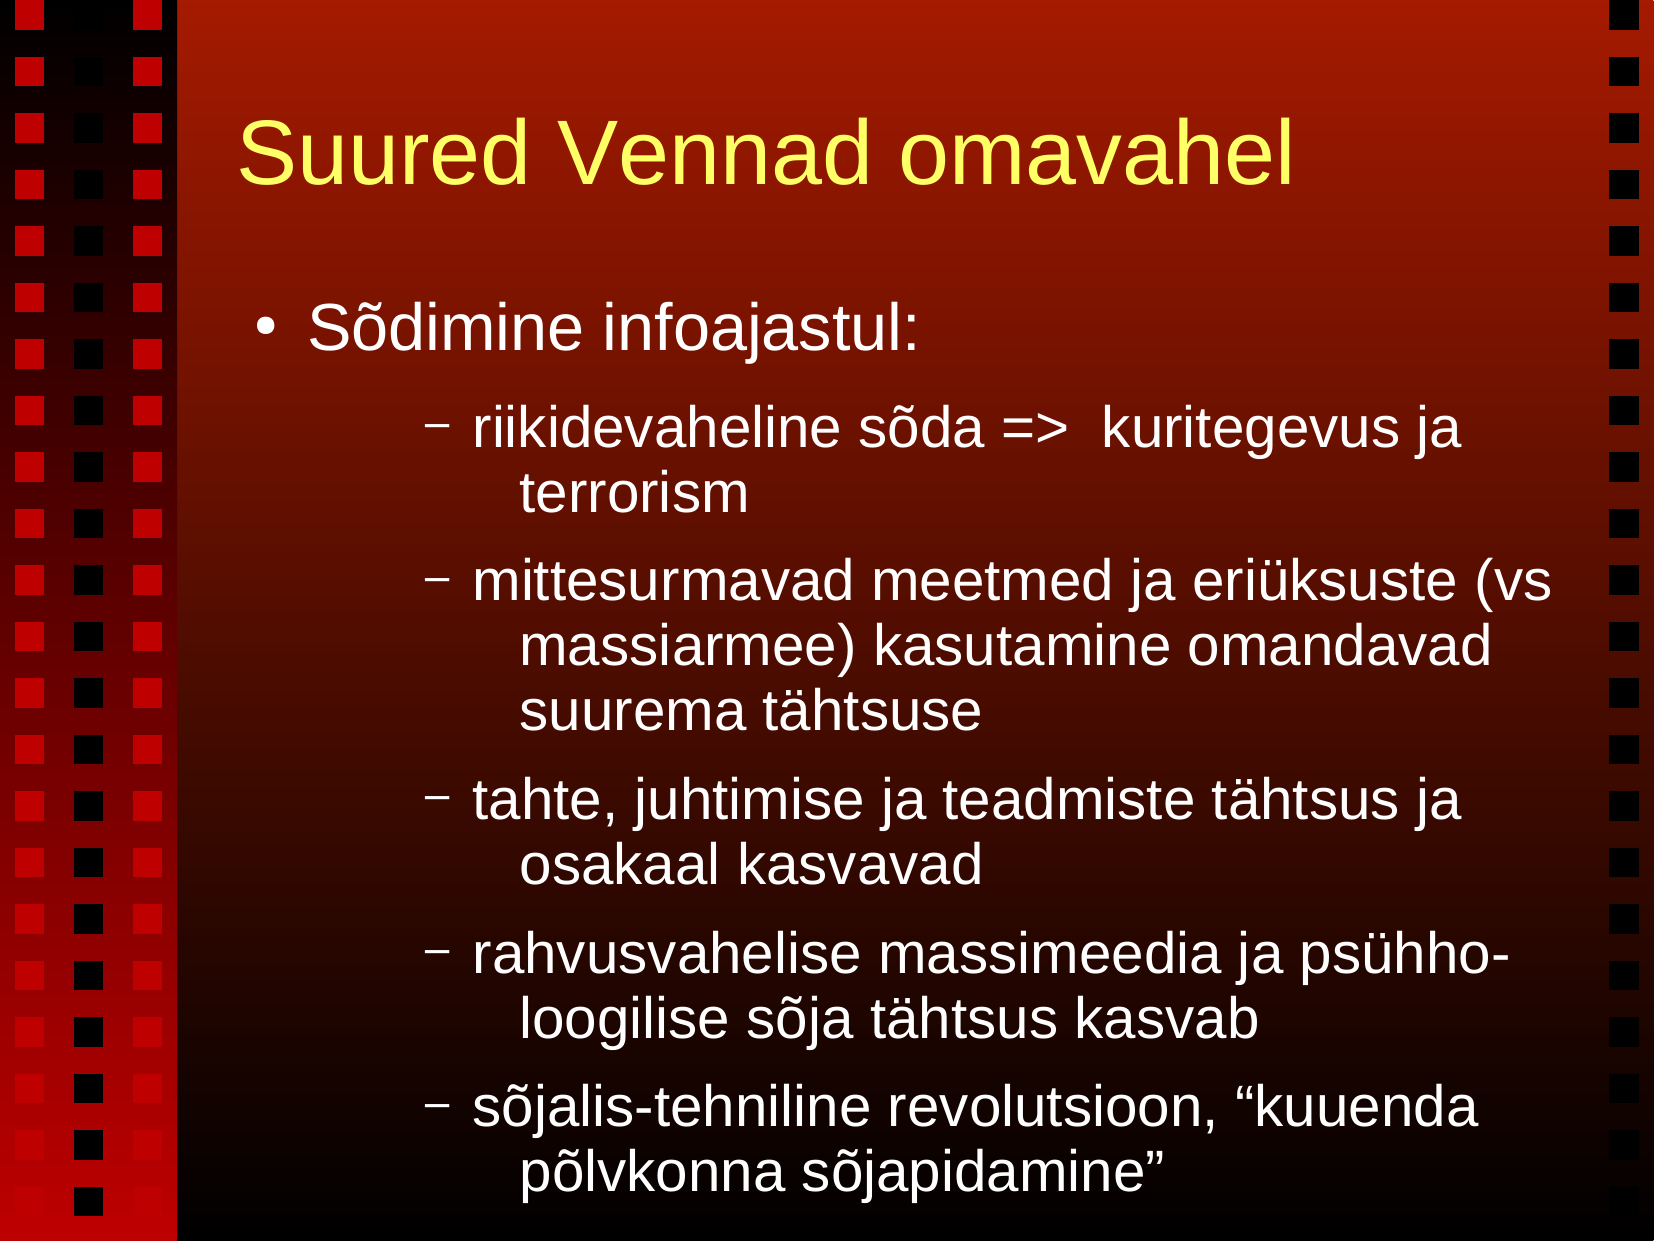

# Suured Vennad omavahel
Sõdimine infoajastul:
riikidevaheline sõda => kuritegevus ja terrorism
mittesurmavad meetmed ja eriüksuste (vs massiarmee) kasutamine omandavad suurema tähtsuse
tahte, juhtimise ja teadmiste tähtsus ja osakaal kasvavad
rahvusvahelise massimeedia ja psühho-loogilise sõja tähtsus kasvab
sõjalis-tehniline revolutsioon, “kuuenda põlvkonna sõjapidamine”